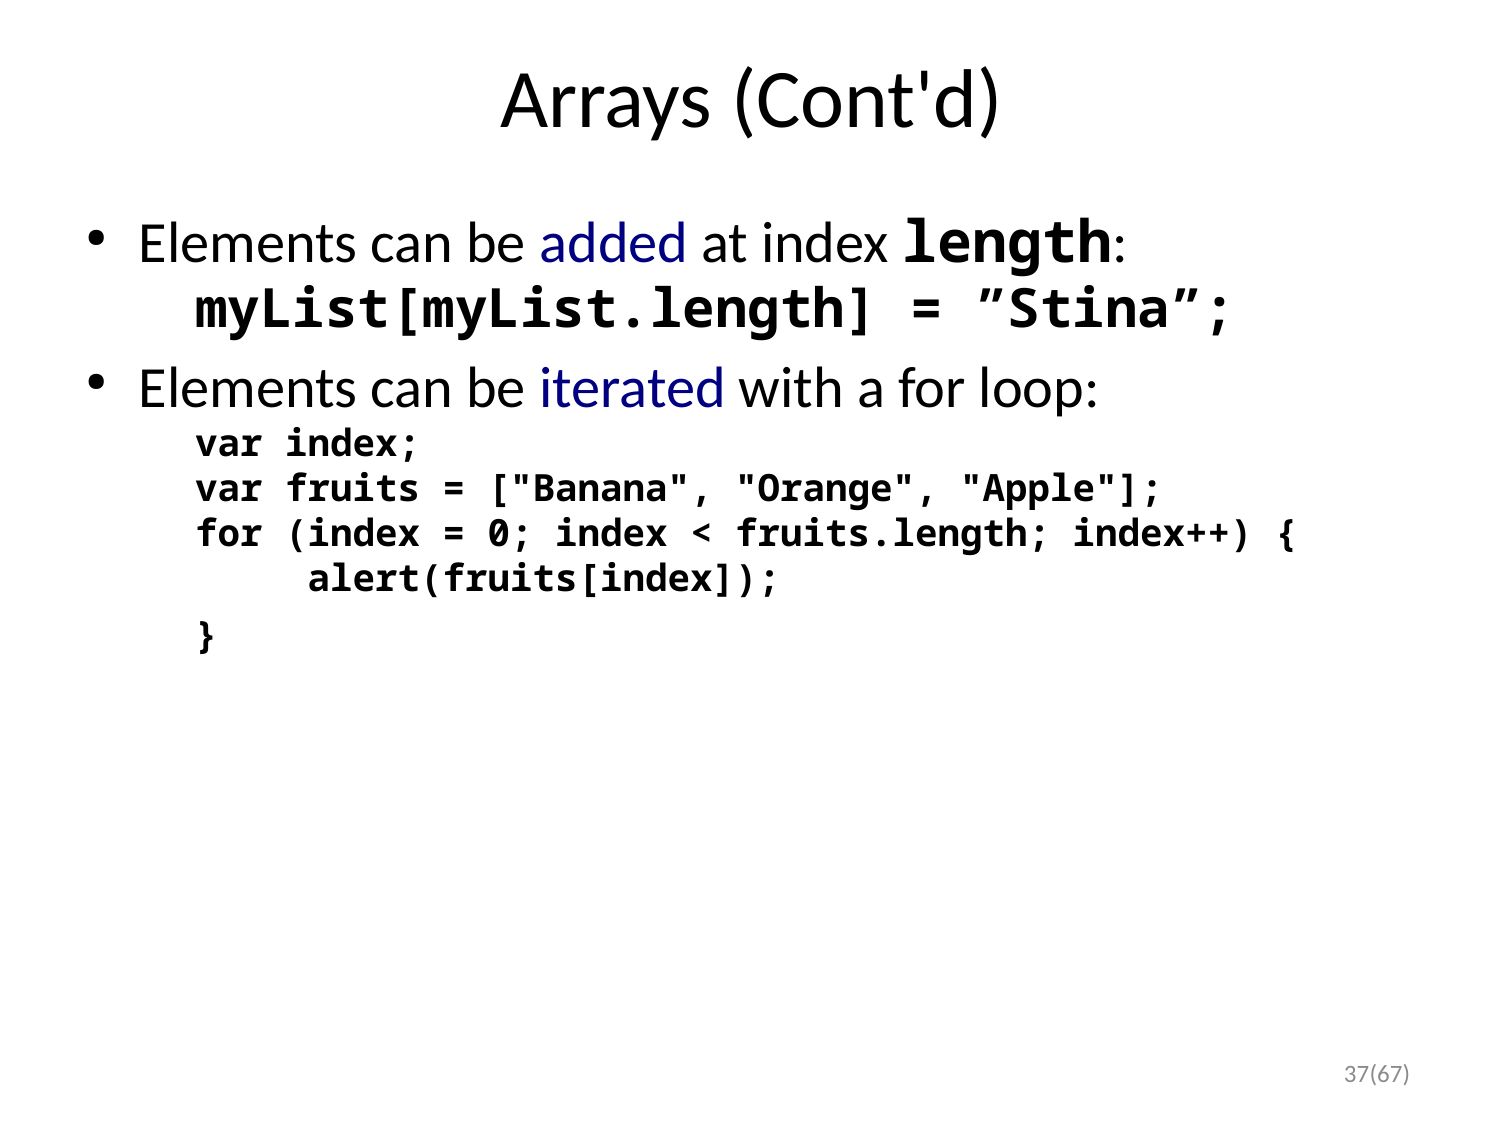

# Arrays (Cont'd)
Elements can be added at index length:
myList[myList.length] = ”Stina”;
Elements can be iterated with a for loop:
var index;
var fruits = ["Banana", "Orange", "Apple"];
for (index = 0; index < fruits.length; index++) {
 alert(fruits[index]);
}
37